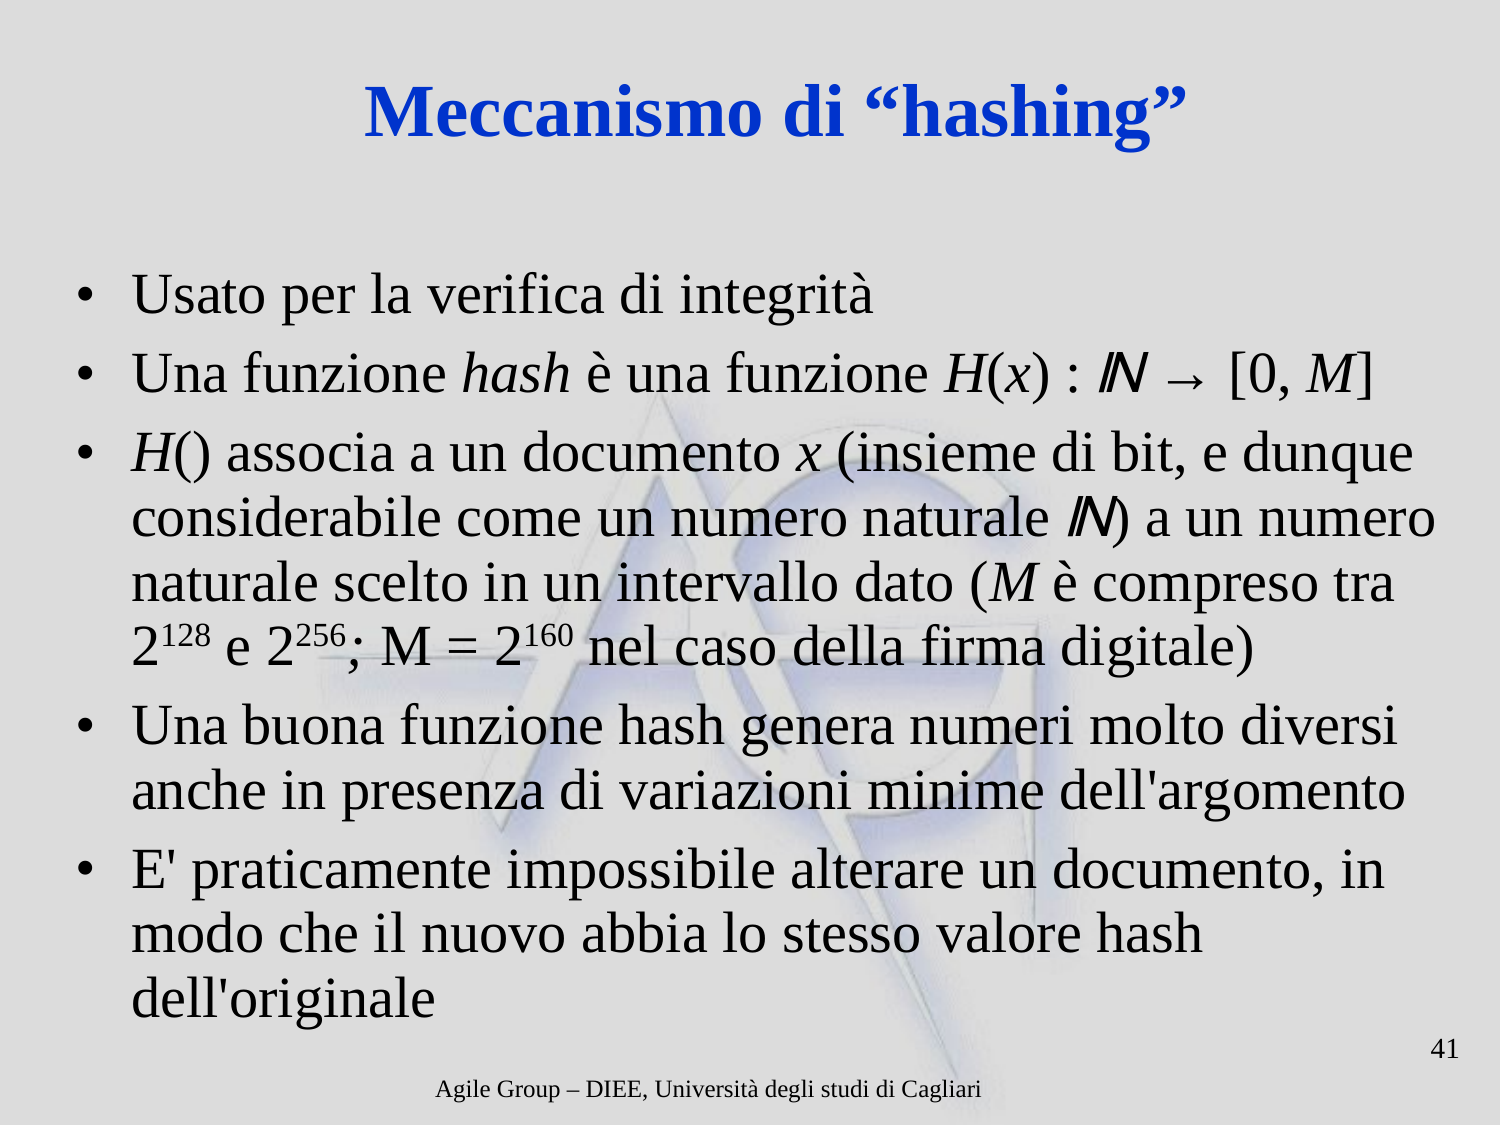

# Meccanismo di “hashing”
Usato per la verifica di integrità
Una funzione hash è una funzione H(x) : ℕ → [0, M]
H() associa a un documento x (insieme di bit, e dunque considerabile come un numero naturale ℕ) a un numero naturale scelto in un intervallo dato (M è compreso tra 2128 e 2256; M = 2160 nel caso della firma digitale)
Una buona funzione hash genera numeri molto diversi anche in presenza di variazioni minime dell'argomento
E' praticamente impossibile alterare un documento, in modo che il nuovo abbia lo stesso valore hash dell'originale
41